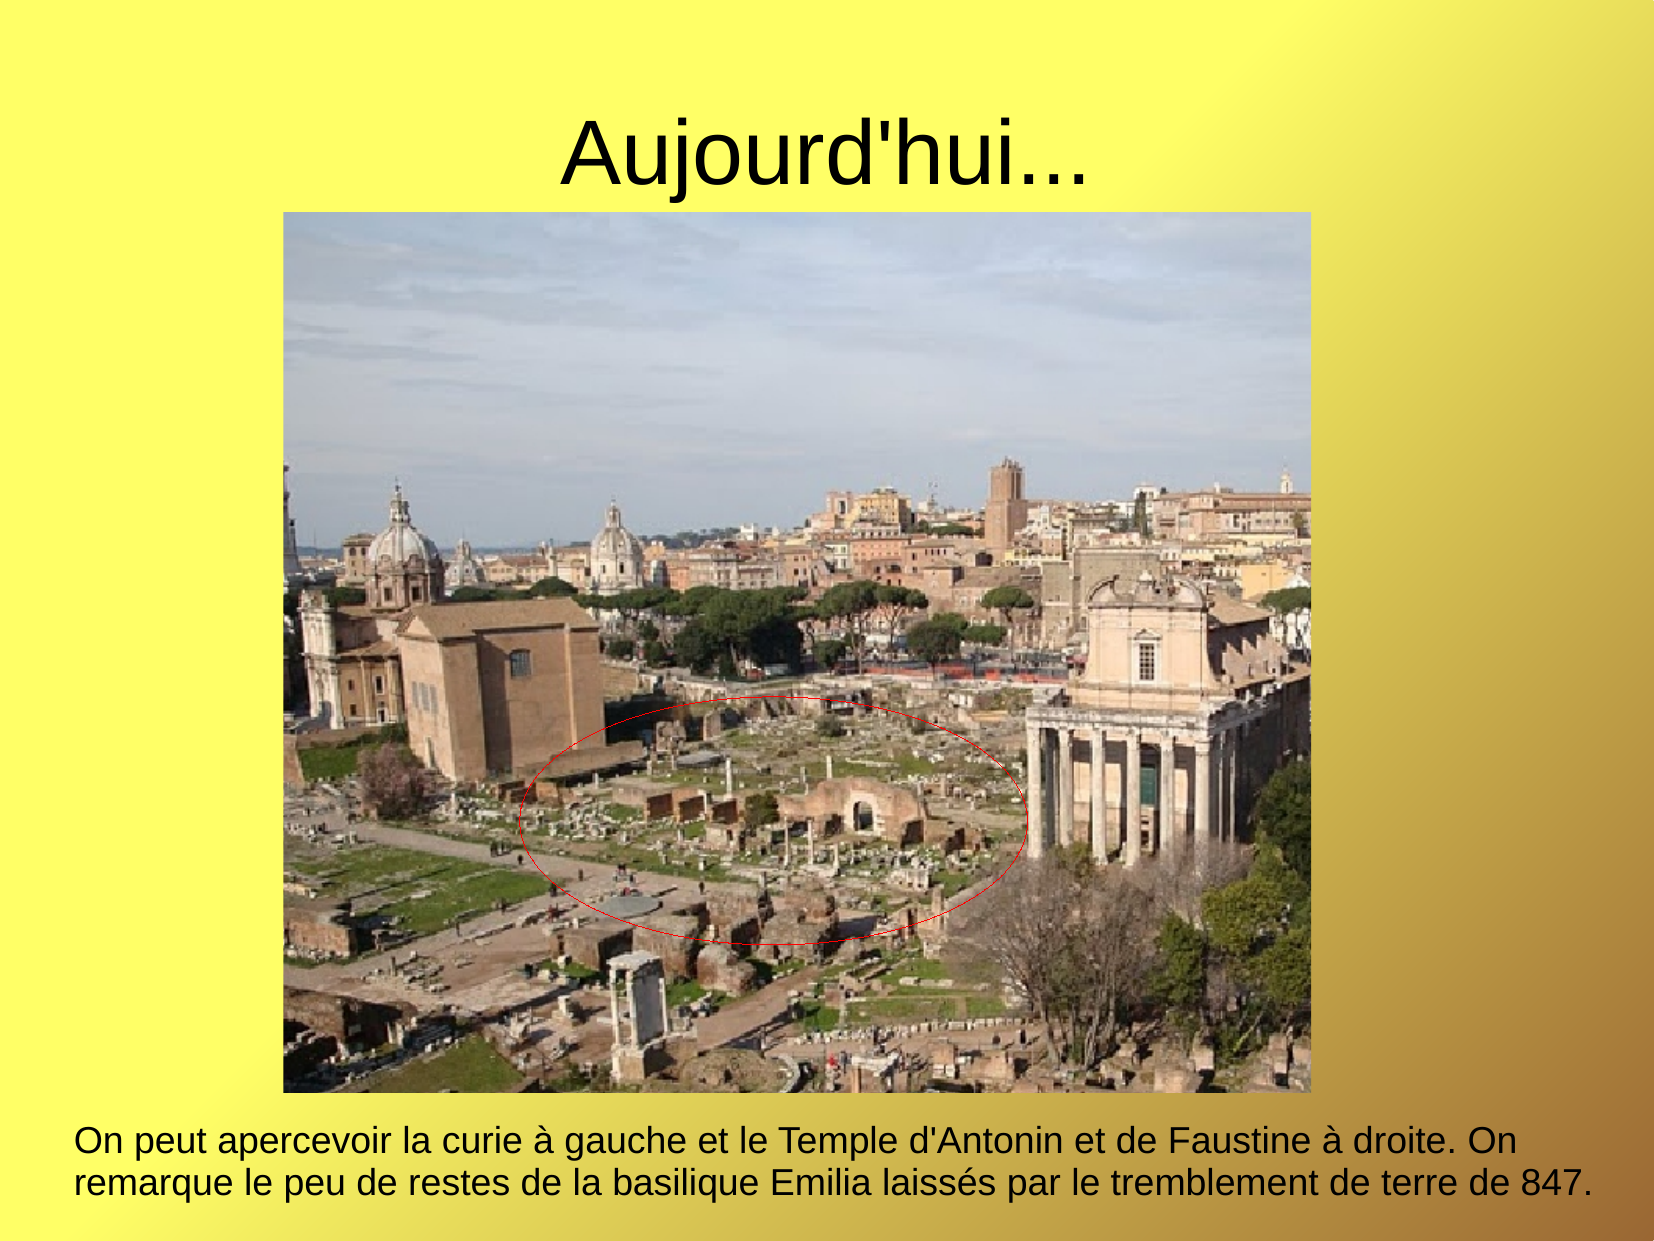

# Aujourd'hui...
On peut apercevoir la curie à gauche et le Temple d'Antonin et de Faustine à droite. On remarque le peu de restes de la basilique Emilia laissés par le tremblement de terre de 847.